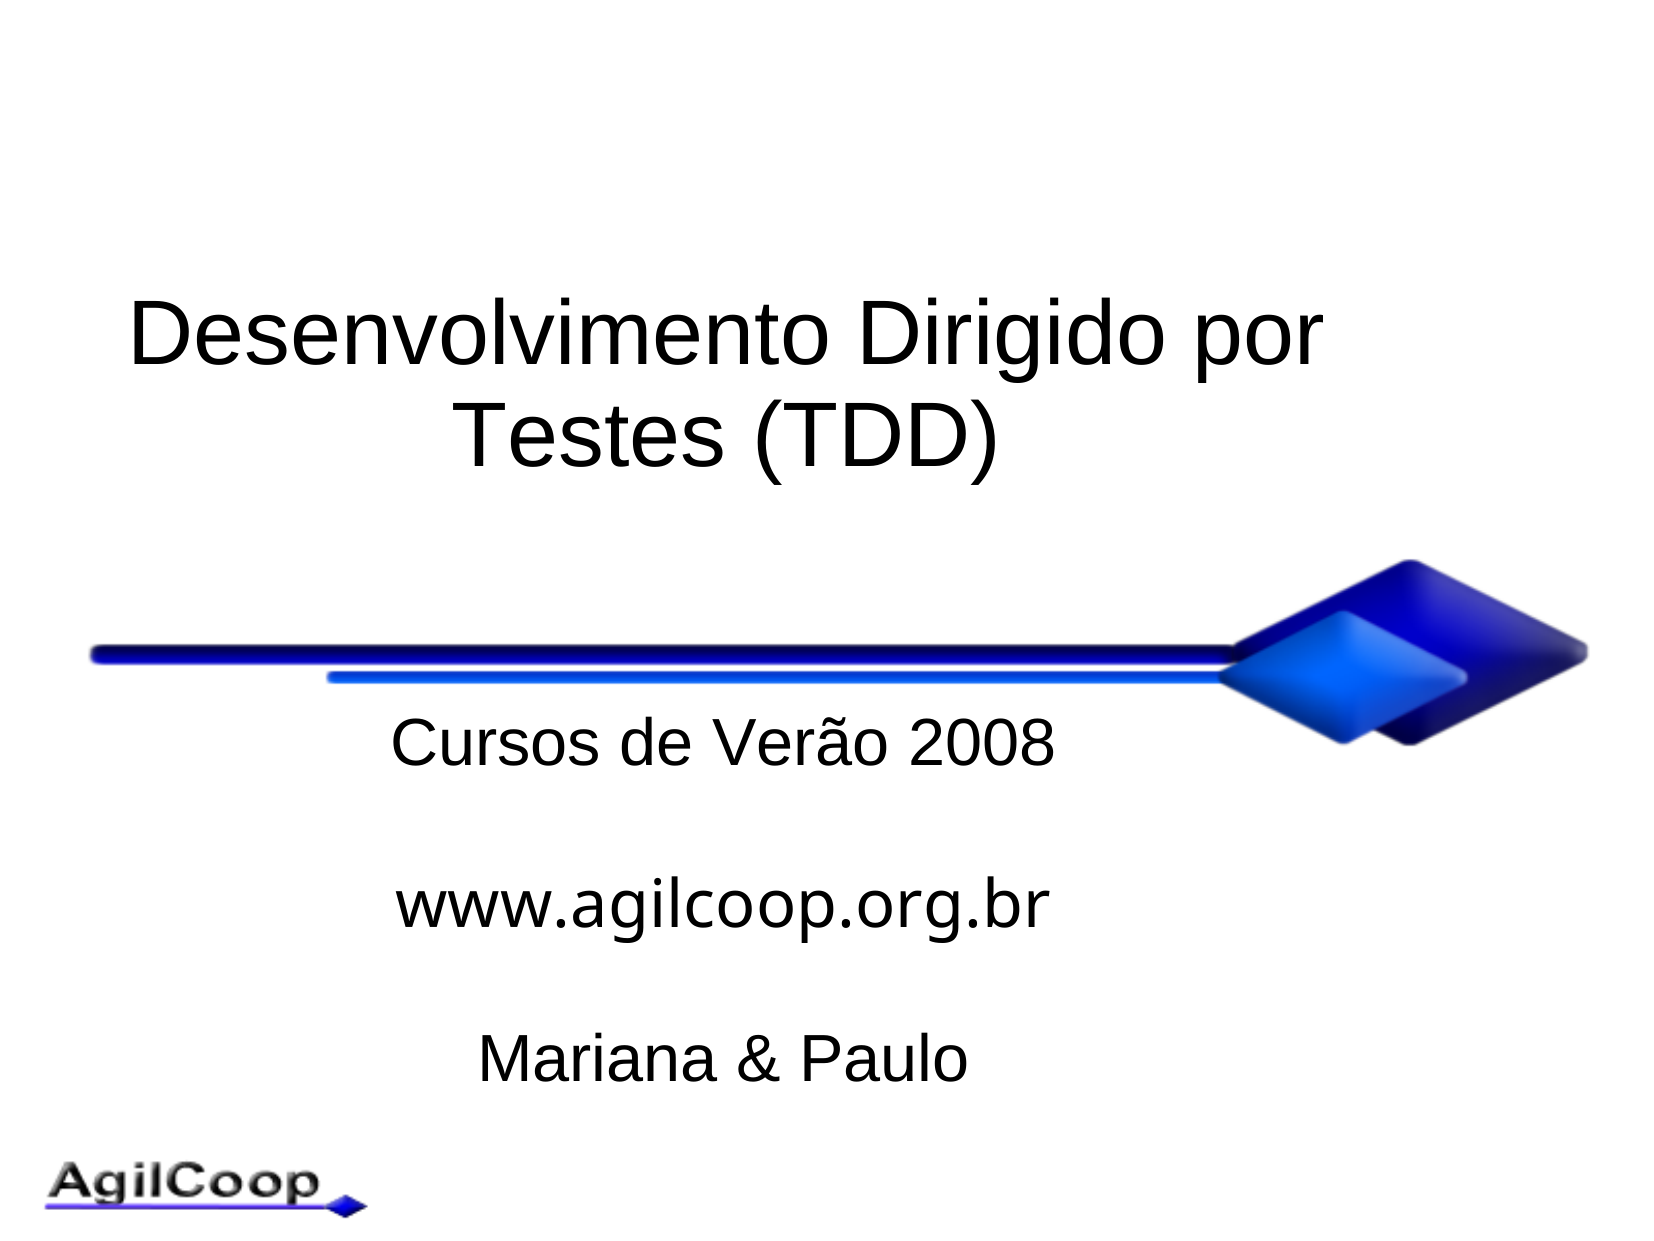

# Desenvolvimento Dirigido por Testes (TDD)
Cursos de Verão 2008
www.agilcoop.org.br
Mariana & Paulo